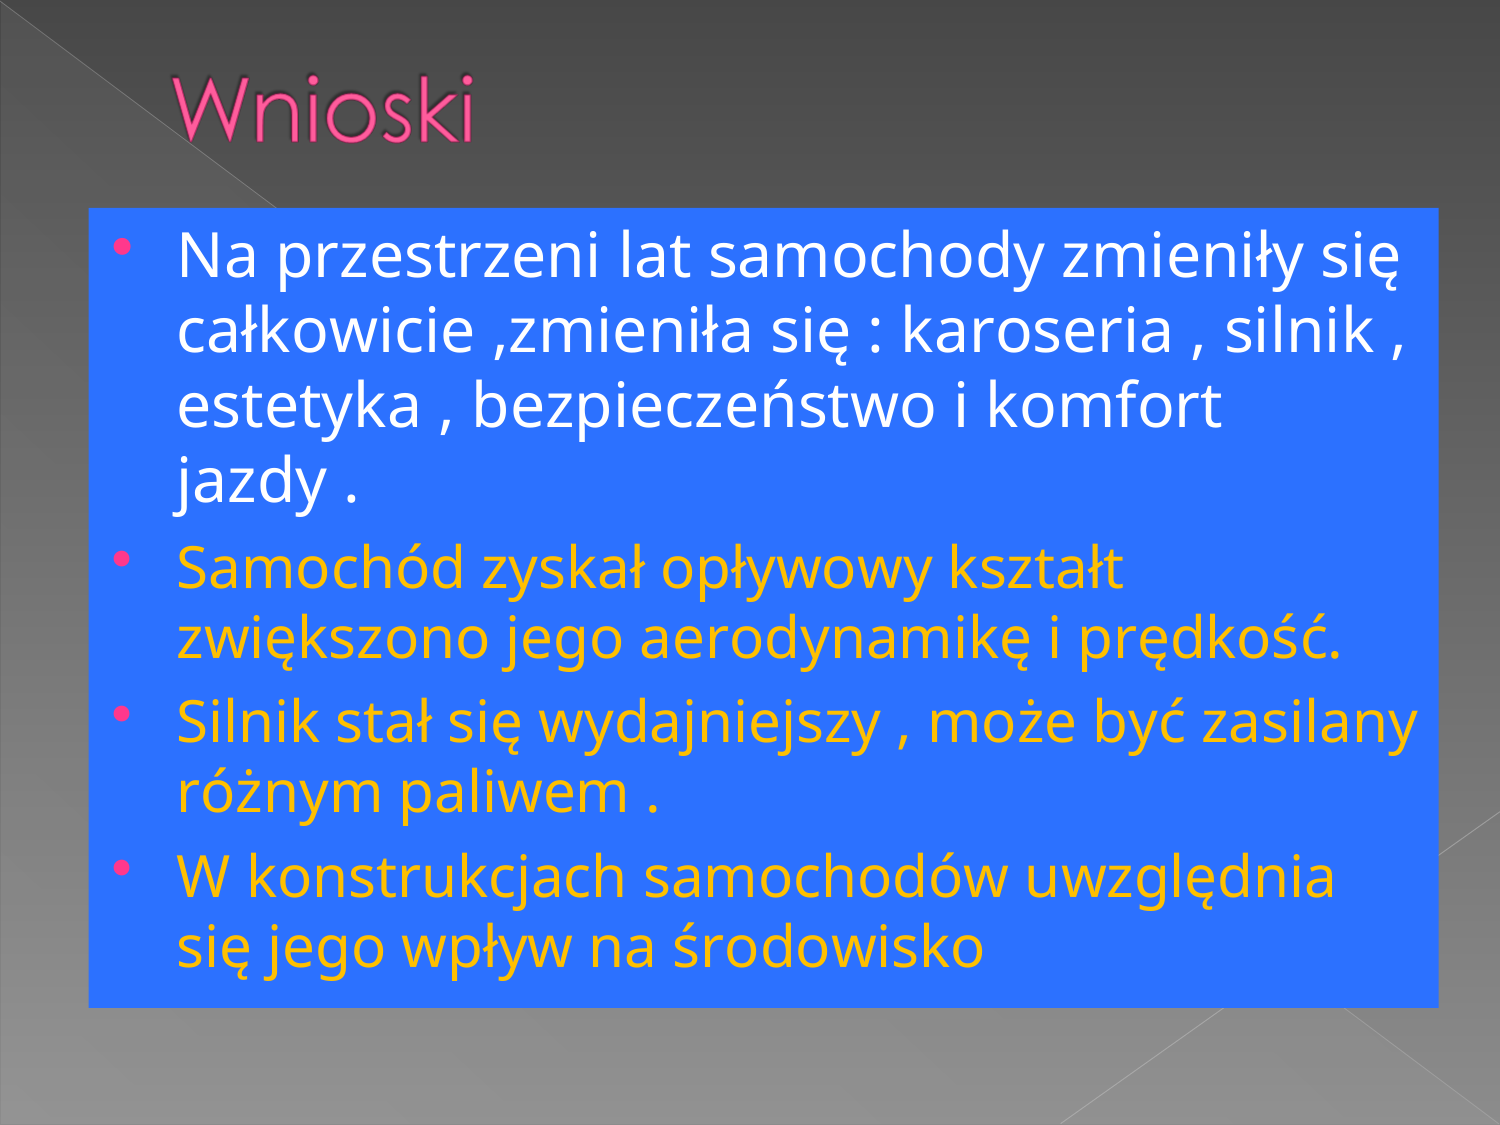

Na przestrzeni lat samochody zmieniły się całkowicie ,zmieniła się : karoseria , silnik , estetyka , bezpieczeństwo i komfort jazdy .
Samochód zyskał opływowy kształt zwiększono jego aerodynamikę i prędkość.
Silnik stał się wydajniejszy , może być zasilany różnym paliwem .
W konstrukcjach samochodów uwzględnia się jego wpływ na środowisko